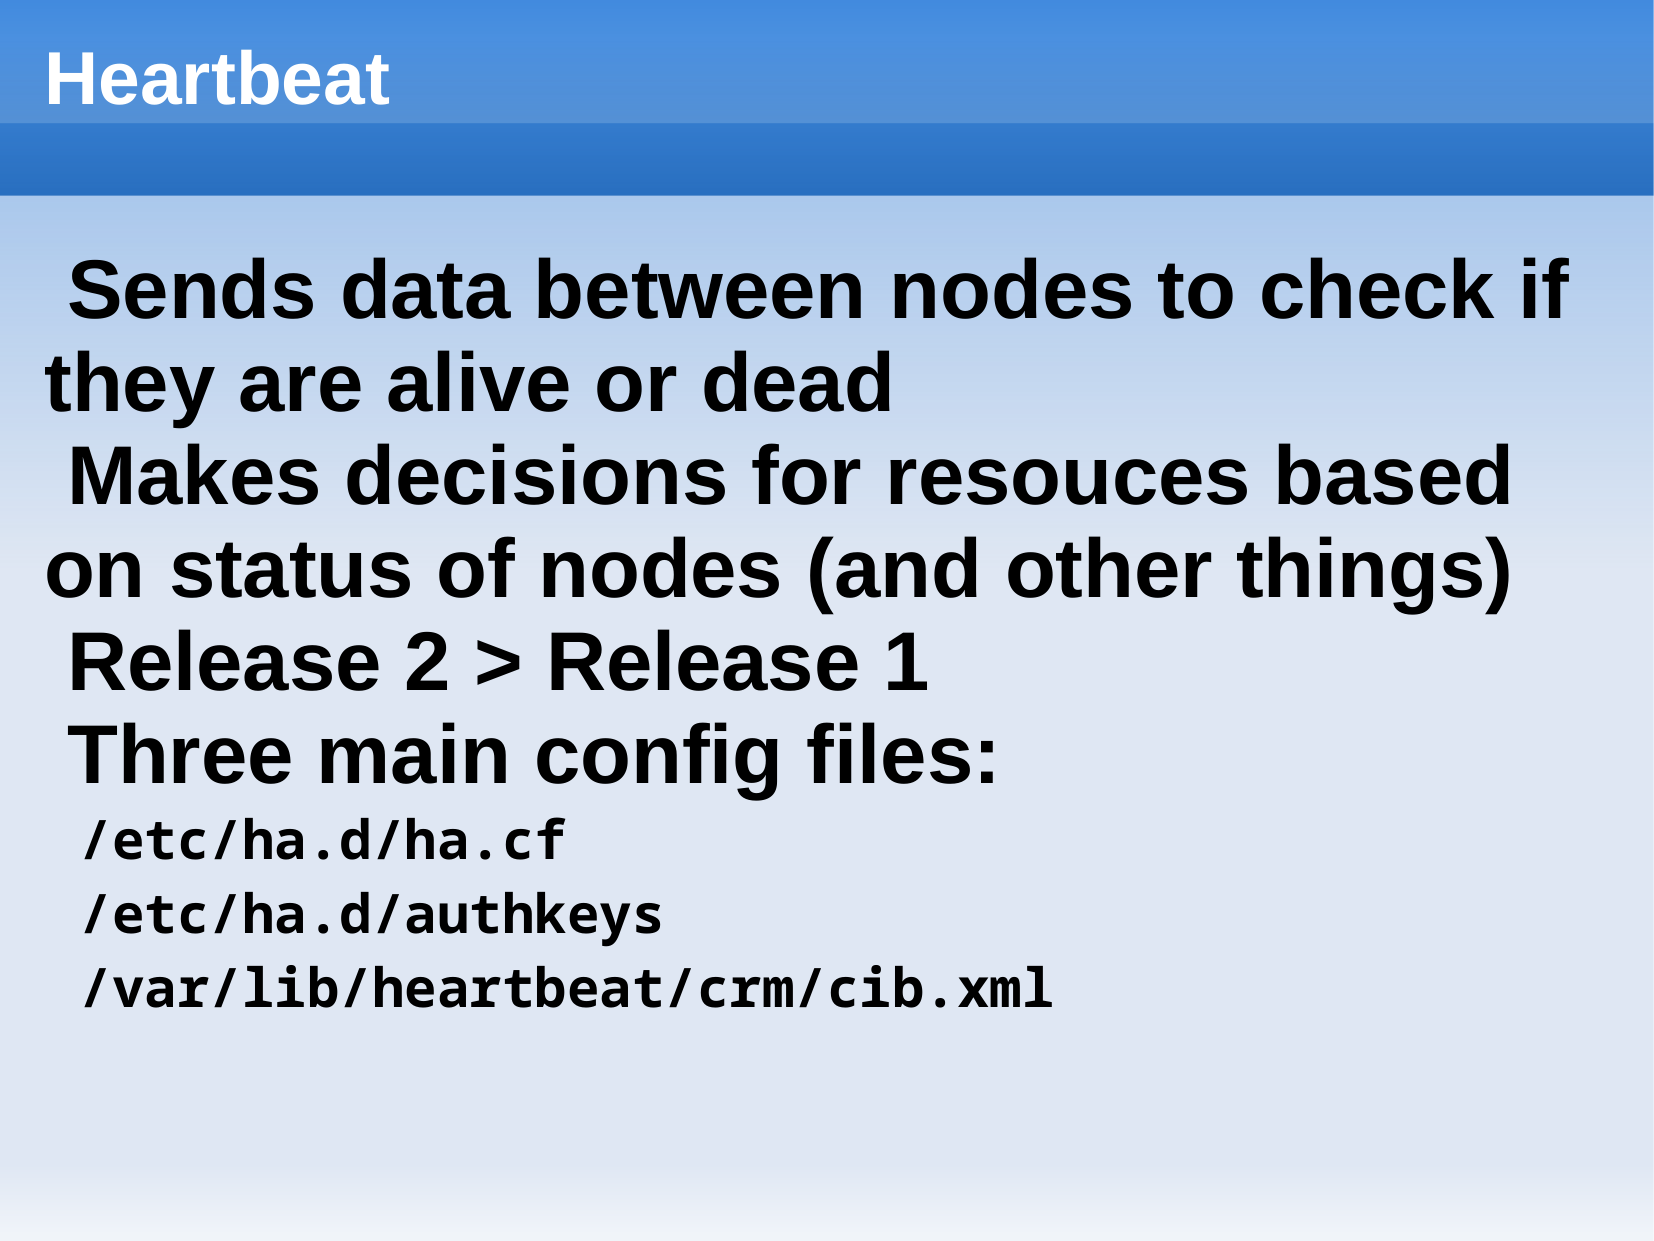

Heartbeat
 Sends data between nodes to check if they are alive or dead
 Makes decisions for resouces based on status of nodes (and other things)
 Release 2 > Release 1
 Three main config files:
/etc/ha.d/ha.cf
/etc/ha.d/authkeys
/var/lib/heartbeat/crm/cib.xml